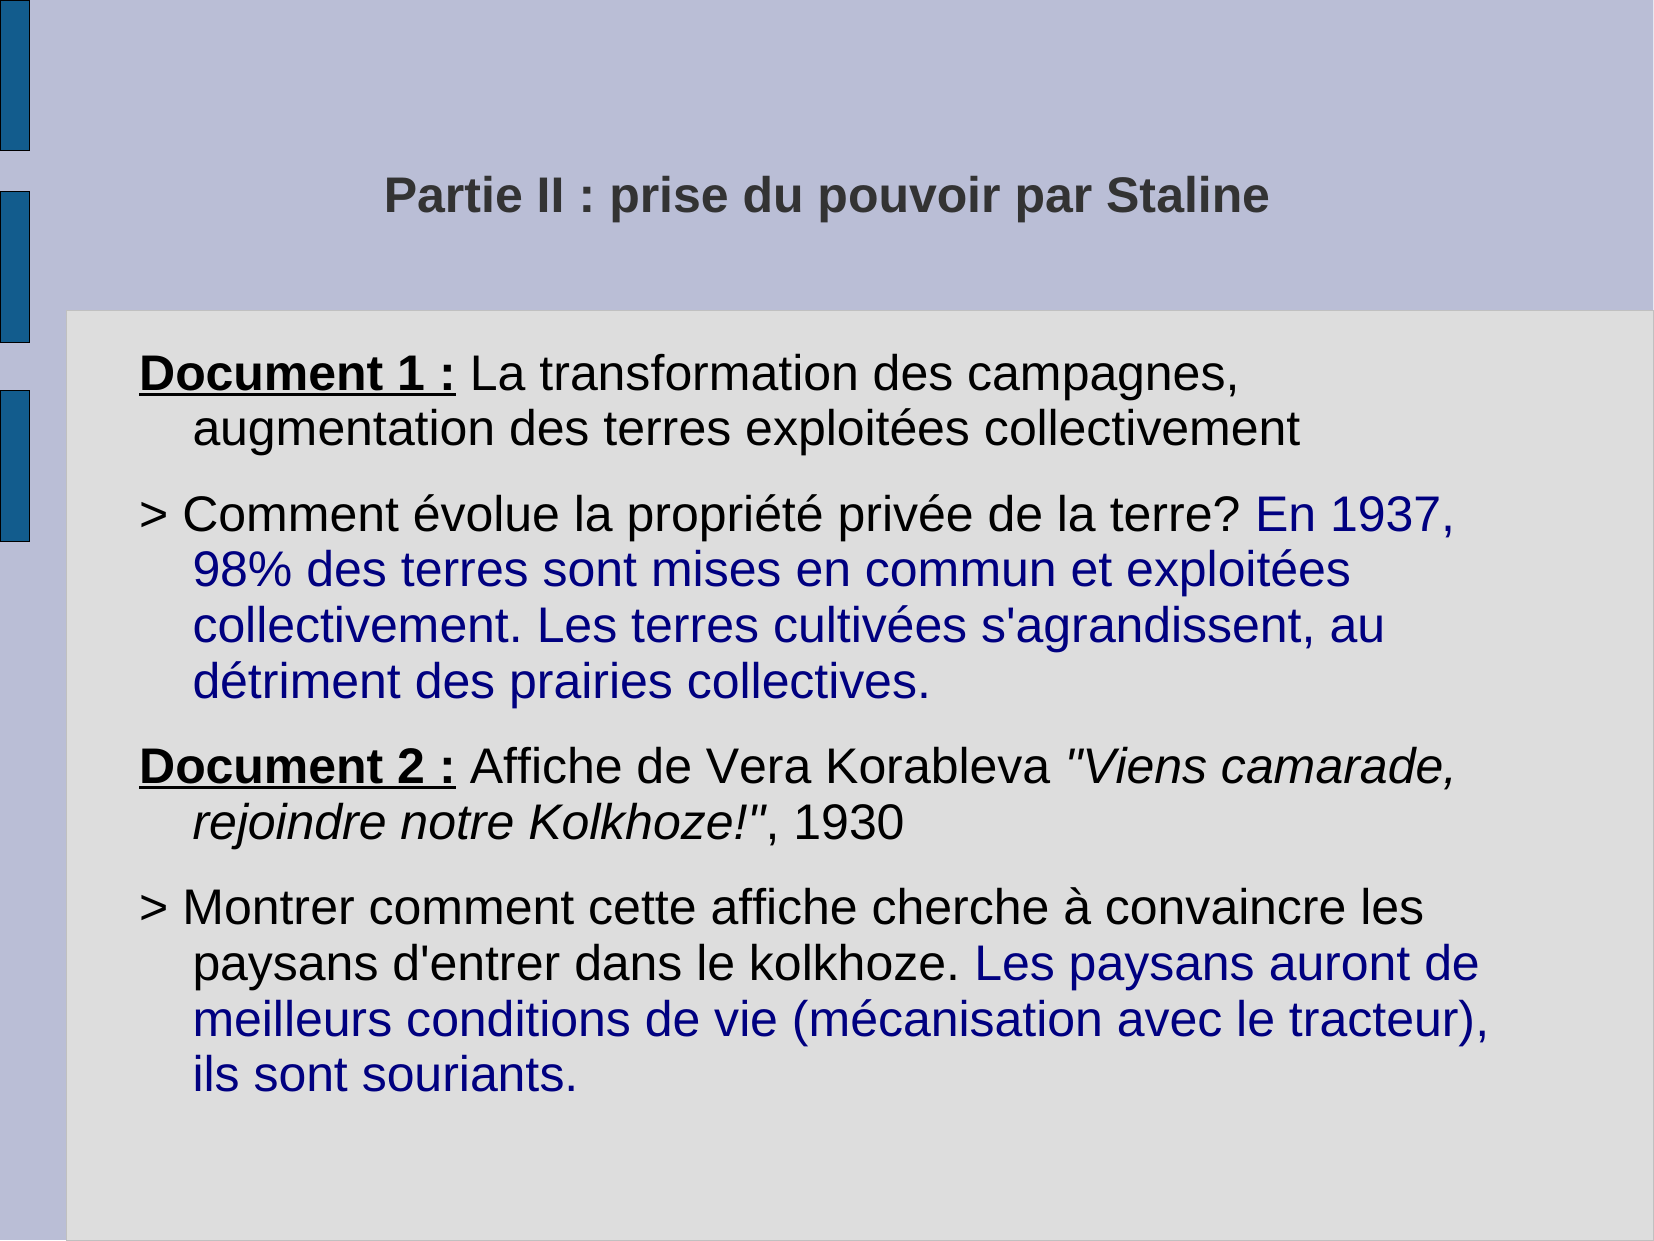

# Partie II : prise du pouvoir par Staline
Document 1 : La transformation des campagnes, augmentation des terres exploitées collectivement
> Comment évolue la propriété privée de la terre? En 1937, 98% des terres sont mises en commun et exploitées collectivement. Les terres cultivées s'agrandissent, au détriment des prairies collectives.
Document 2 : Affiche de Vera Korableva "Viens camarade, rejoindre notre Kolkhoze!", 1930
> Montrer comment cette affiche cherche à convaincre les paysans d'entrer dans le kolkhoze. Les paysans auront de meilleurs conditions de vie (mécanisation avec le tracteur), ils sont souriants.